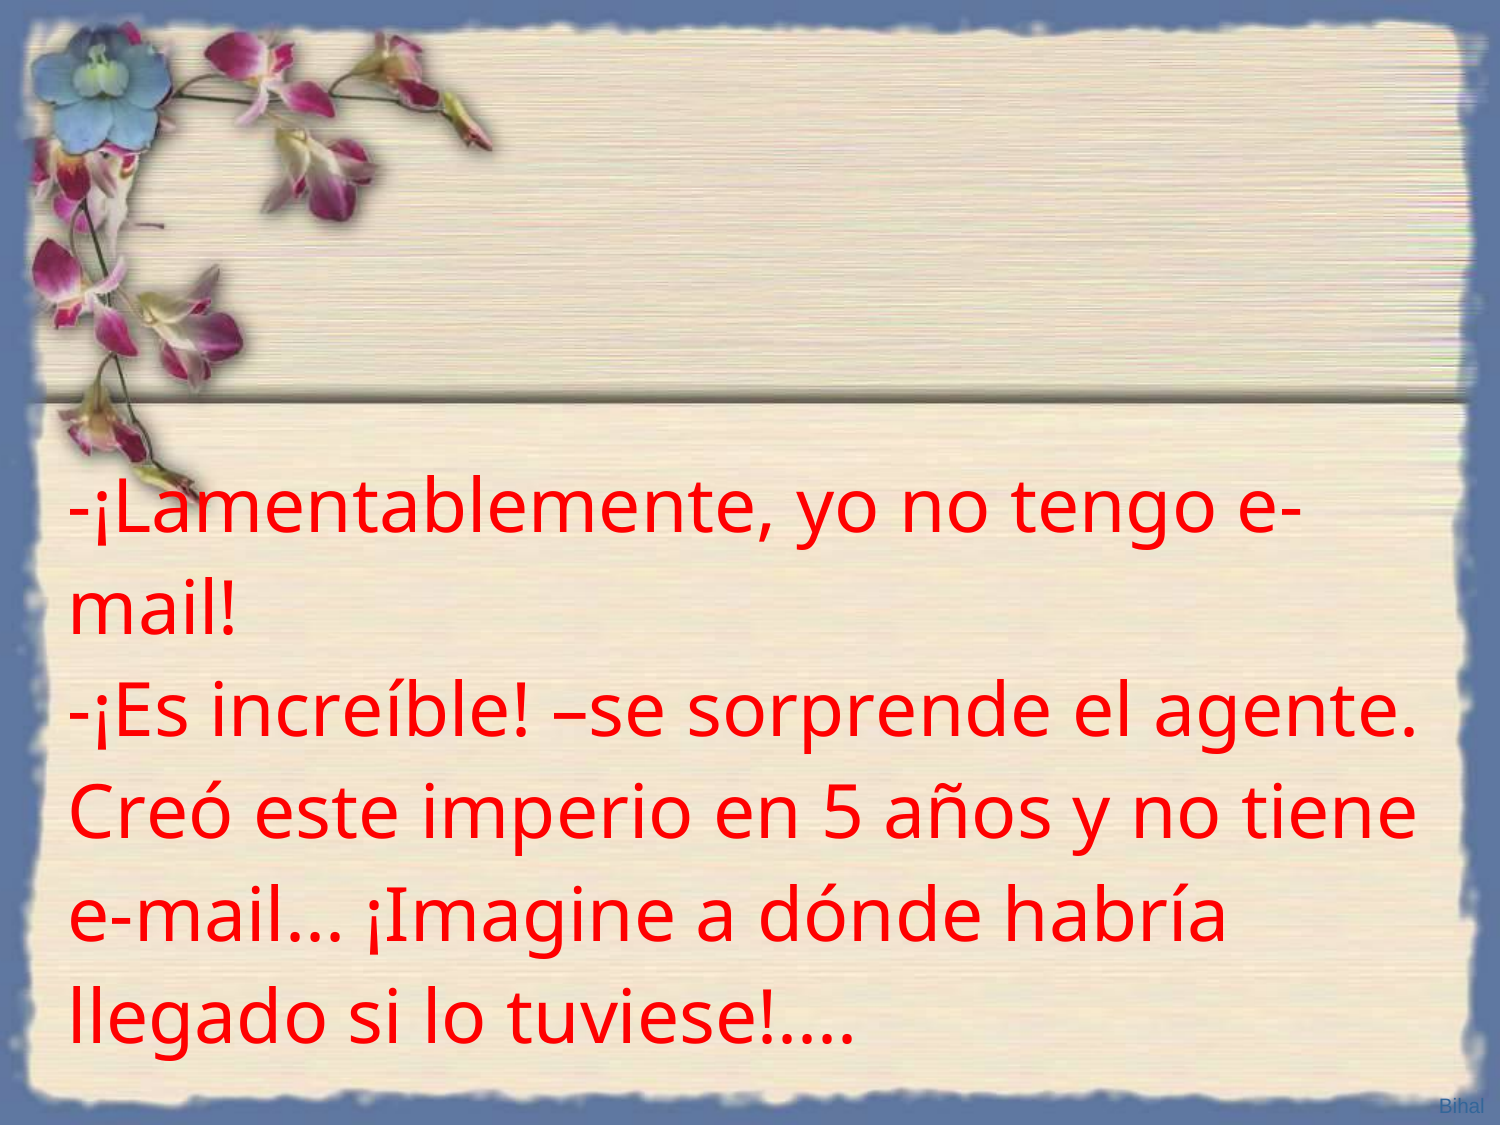

# ¡Lamentablemente, yo no tengo e-mail! -¡Es increíble! –se sorprende el agente. Creó este imperio en 5 años y no tiene e-mail... ¡Imagine a dónde habría llegado si lo tuviese!....
Bihal